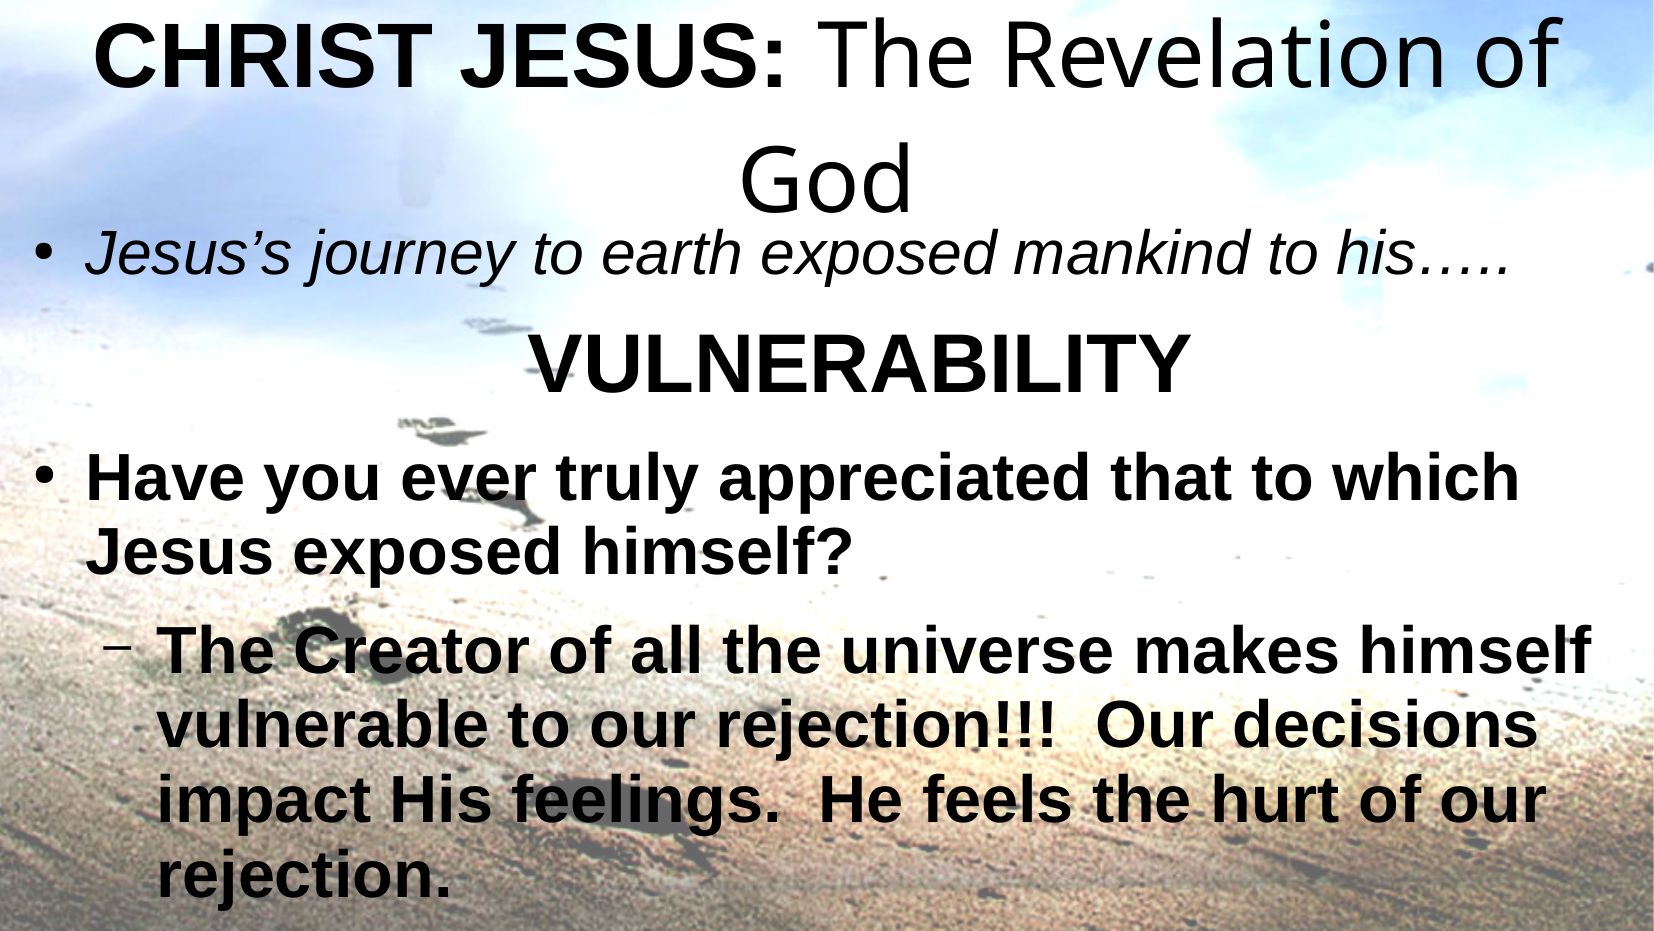

# CHRIST JESUS: The Revelation of God
Jesus’s journey to earth exposed mankind to his…..
VULNERABILITY
Have you ever truly appreciated that to which Jesus exposed himself?
The Creator of all the universe makes himself vulnerable to our rejection!!! Our decisions impact His feelings. He feels the hurt of our rejection.